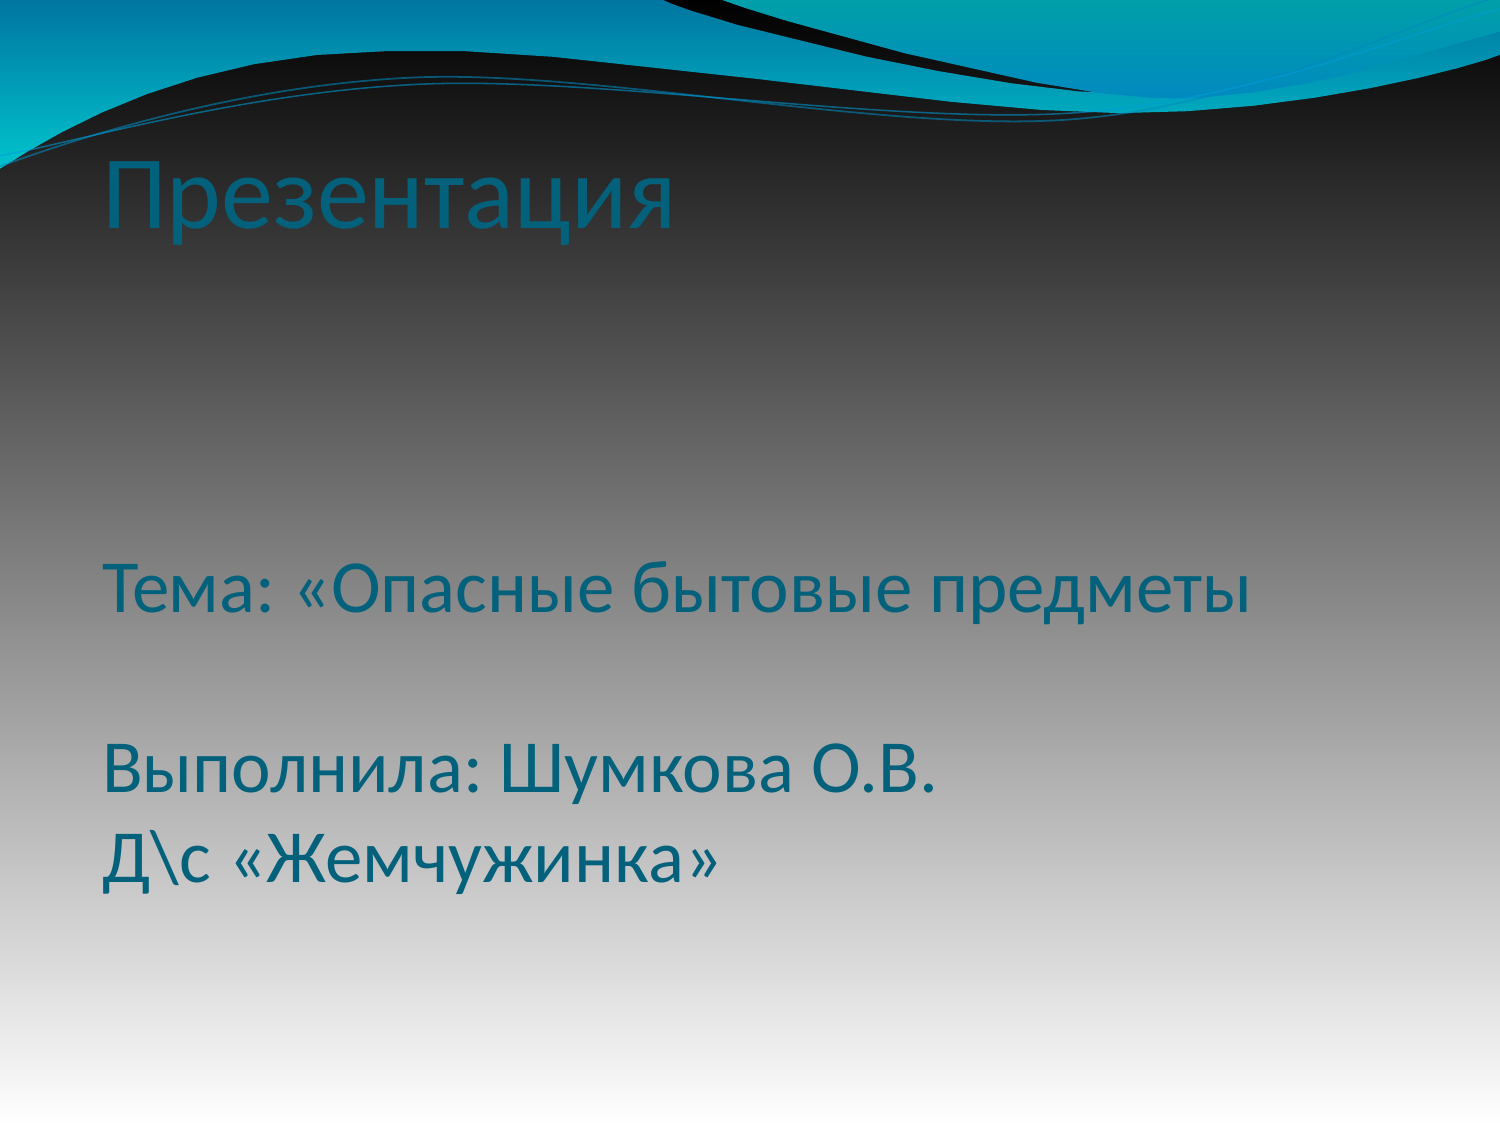

# Презентация
Тема: «Опасные бытовые предметы
Выполнила: Шумкова О.В.
Д\с «Жемчужинка»